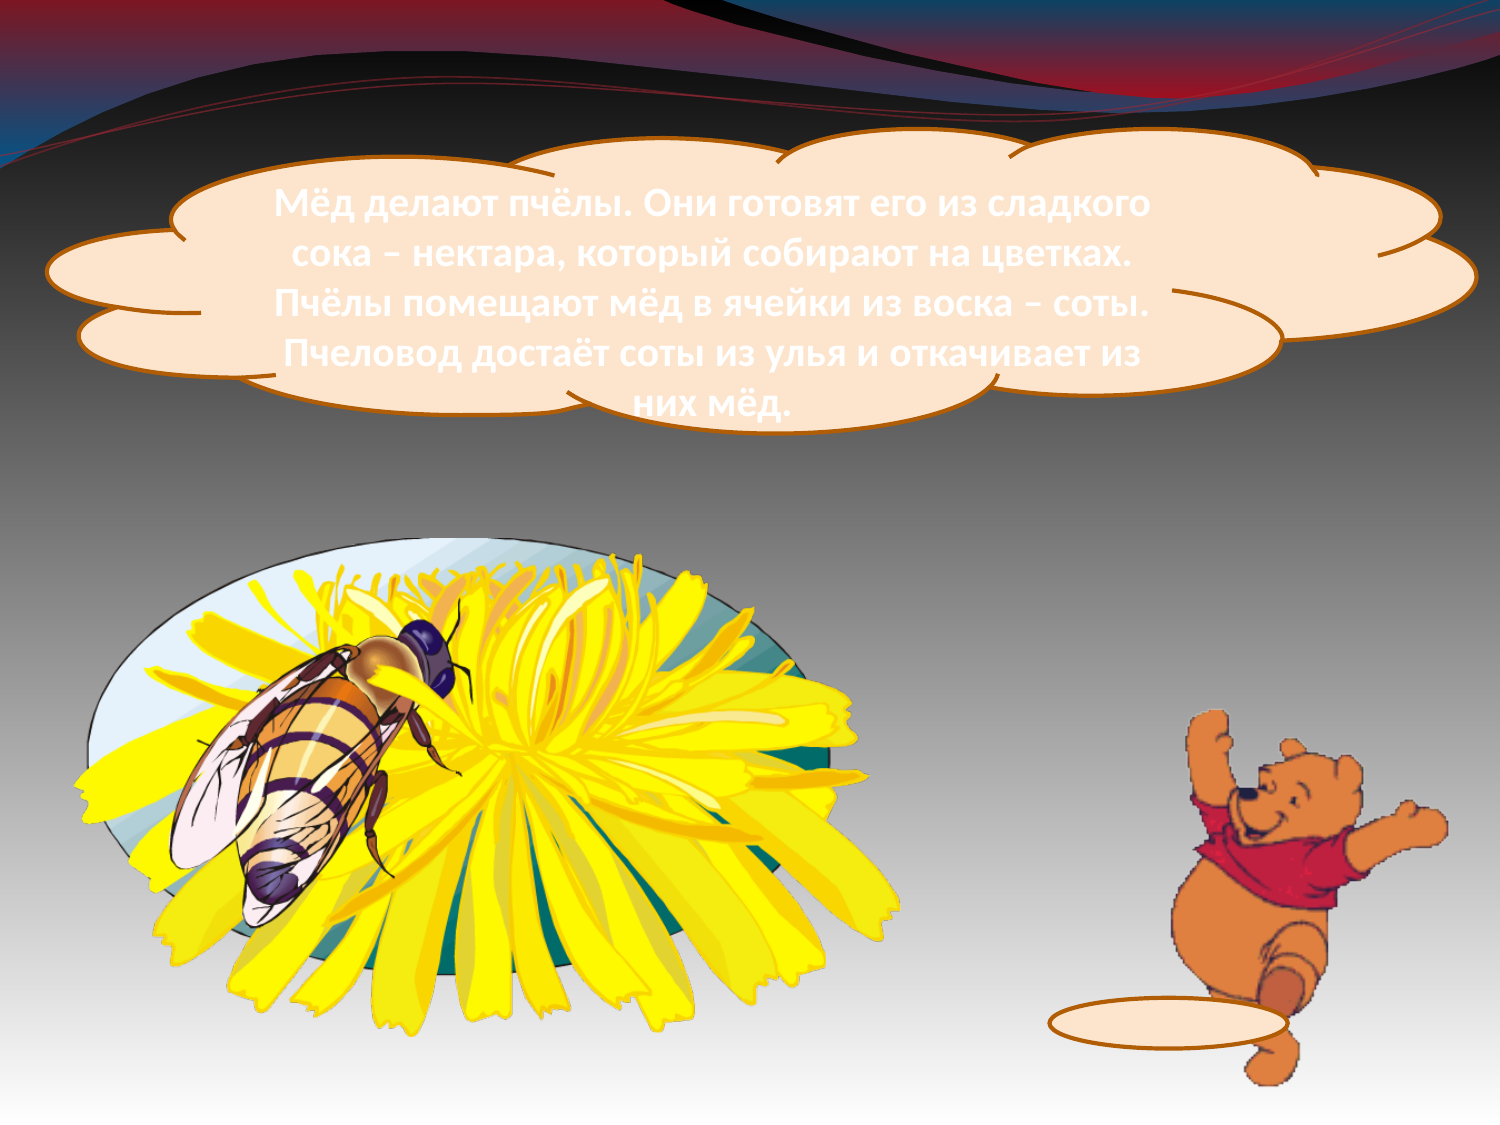

Мёд делают пчёлы. Они готовят его из сладкого сока – нектара, который собирают на цветках. Пчёлы помещают мёд в ячейки из воска – соты. Пчеловод достаёт соты из улья и откачивает из них мёд.